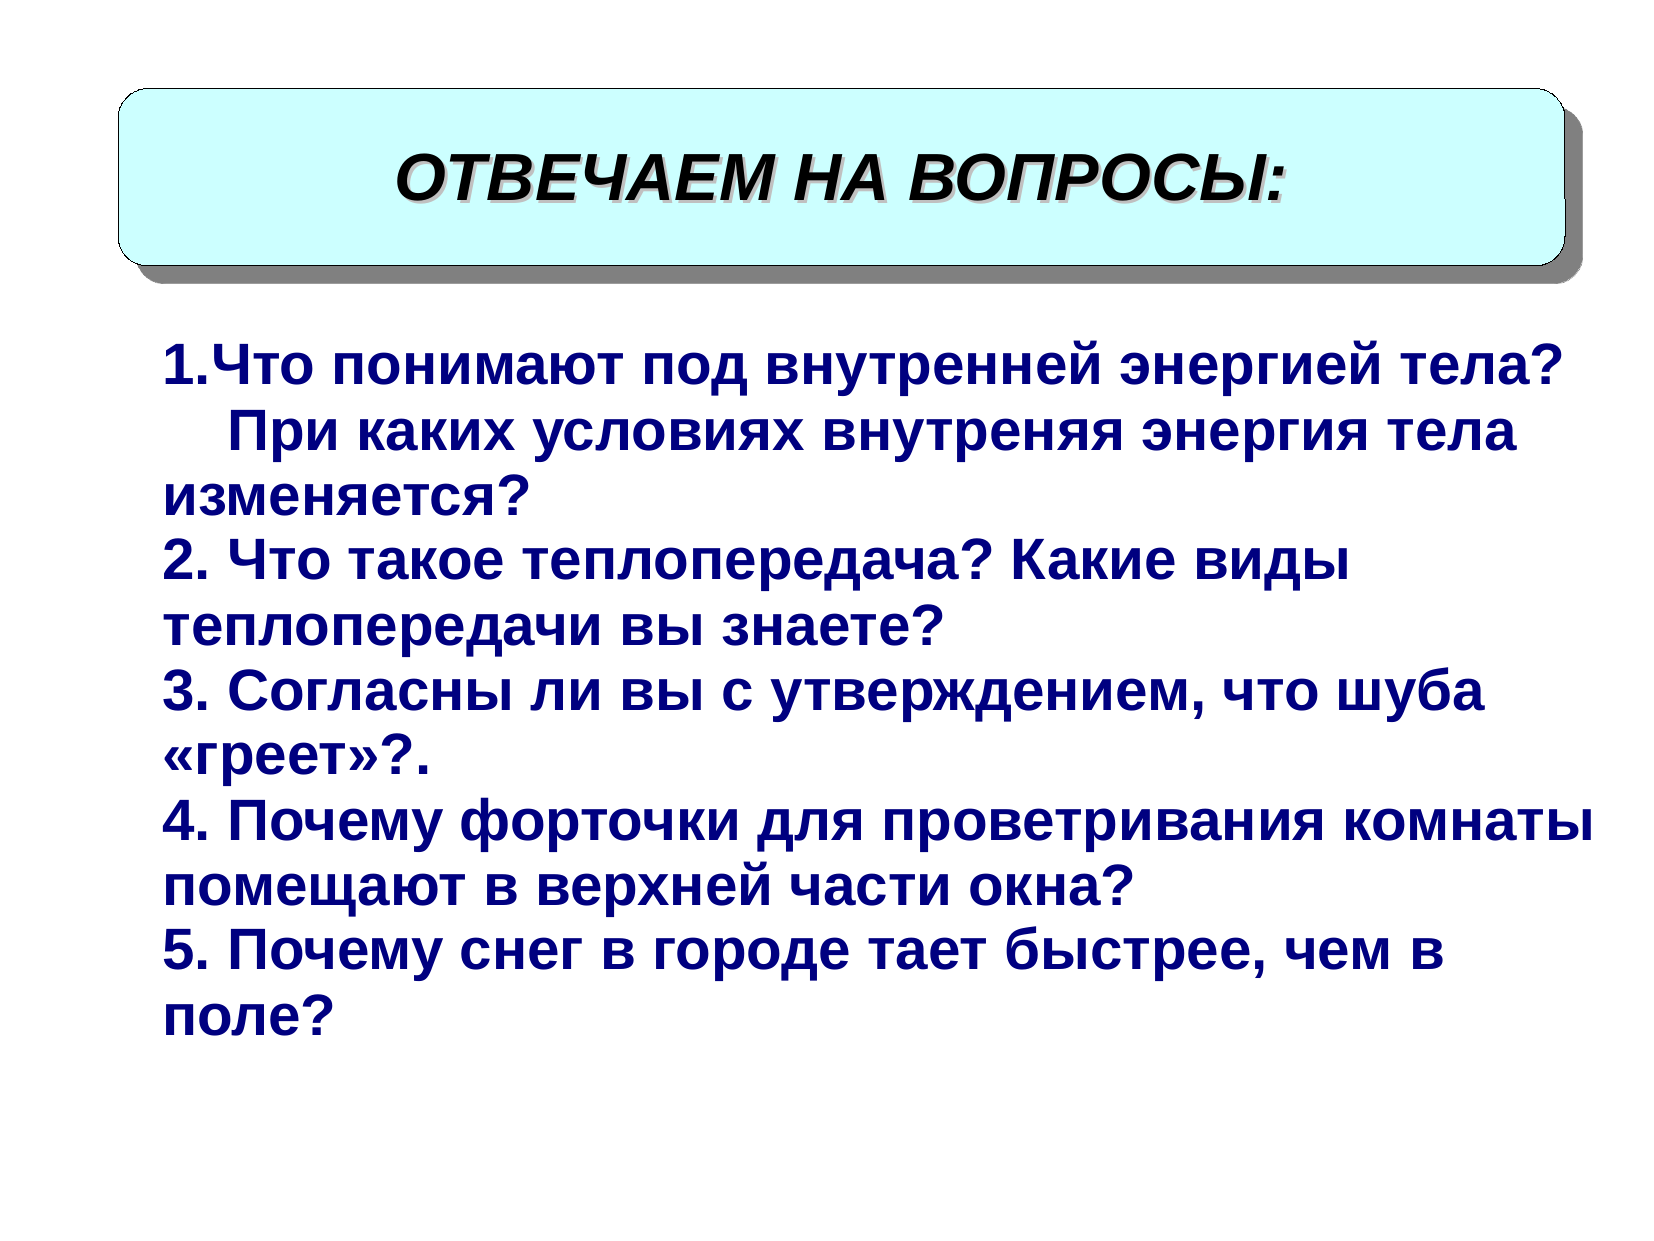

ОТВЕЧАЕМ НА ВОПРОСЫ:
1.Что понимают под внутренней энергией тела?
 При каких условиях внутреняя энергия тела изменяется?
2. Что такое теплопередача? Какие виды теплопередачи вы знаете?
3. Согласны ли вы с утверждением, что шуба «греет»?.
4. Почему форточки для проветривания комнаты помещают в верхней части окна?
5. Почему снег в городе тает быстрее, чем в поле?